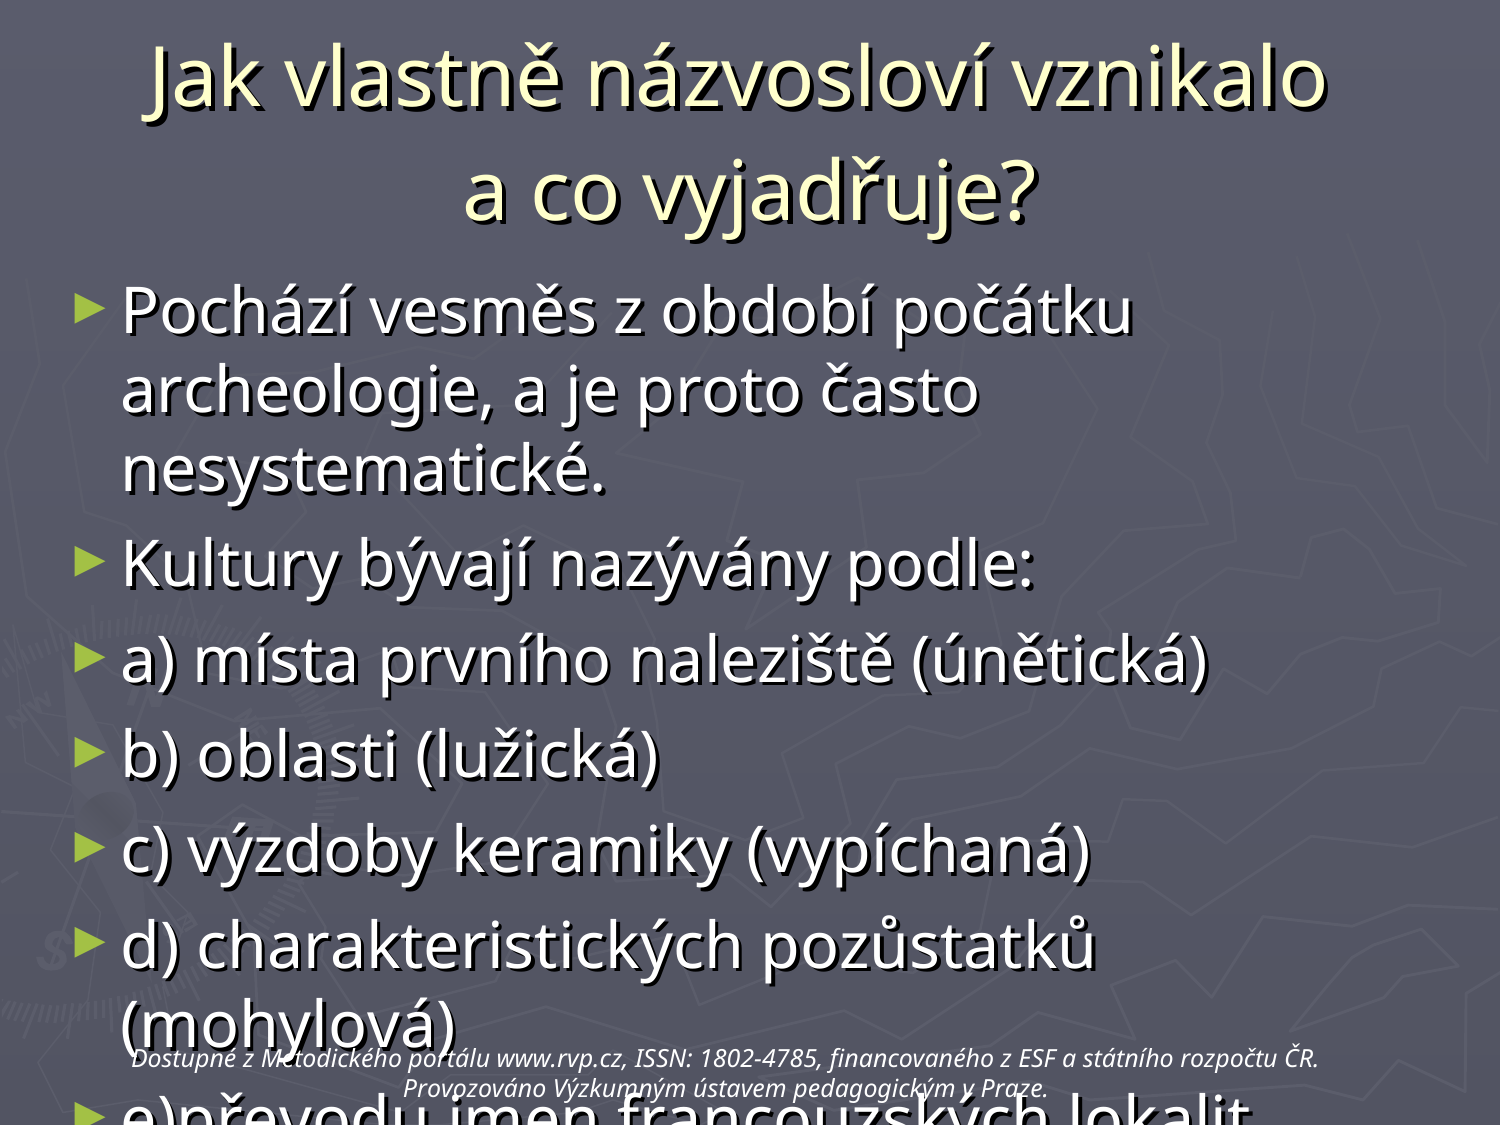

# Jak vlastně názvosloví vznikalo a co vyjadřuje?
Pochází vesměs z období počátku archeologie, a je proto často nesystematické.
Kultury bývají nazývány podle:
a) místa prvního naleziště (únětická)
b) oblasti (lužická)
c) výzdoby keramiky (vypíchaná)
d) charakteristických pozůstatků (mohylová)
e)převodu jmen francouzských lokalit (magdalénien).
Dostupné z Metodického portálu www.rvp.cz, ISSN: 1802-4785, financovaného z ESF a státního rozpočtu ČR. Provozováno Výzkumným ústavem pedagogickým v Praze.